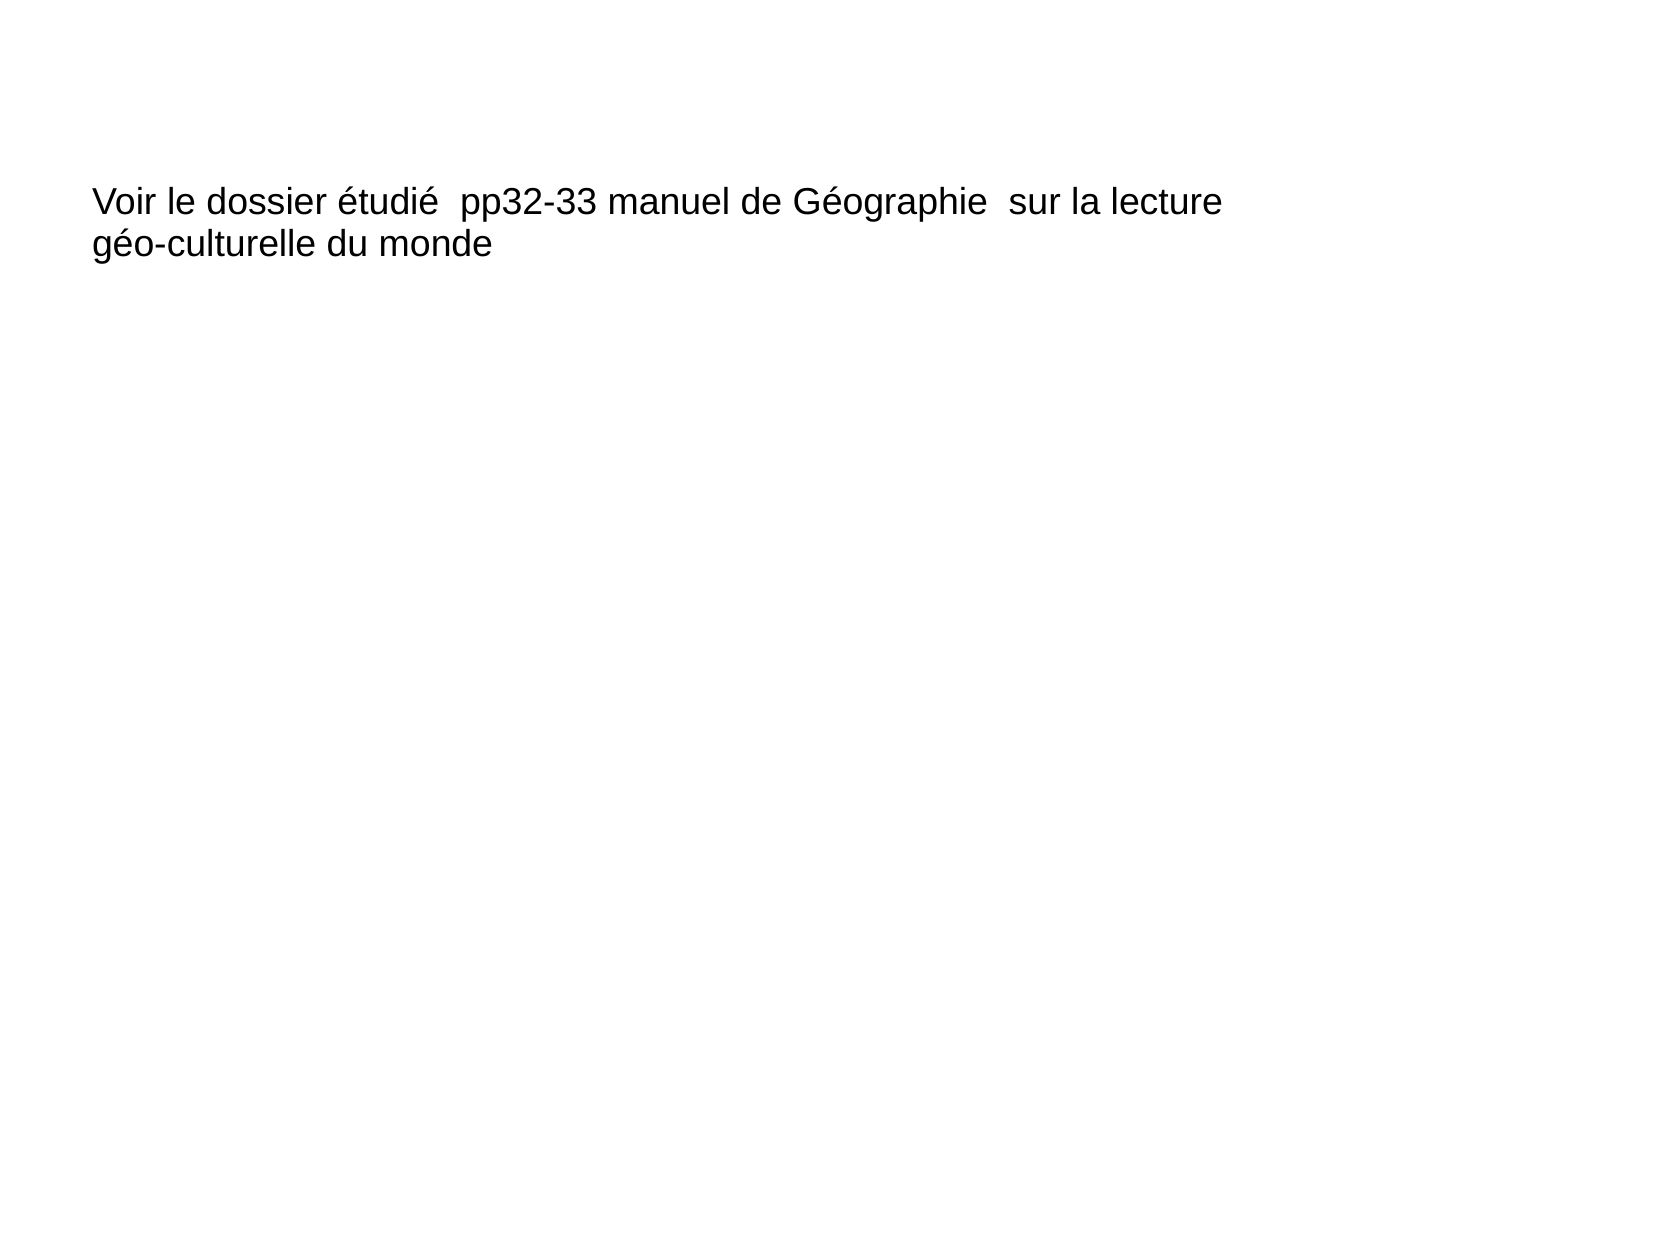

Voir le dossier étudié pp32-33 manuel de Géographie sur la lecture
géo-culturelle du monde